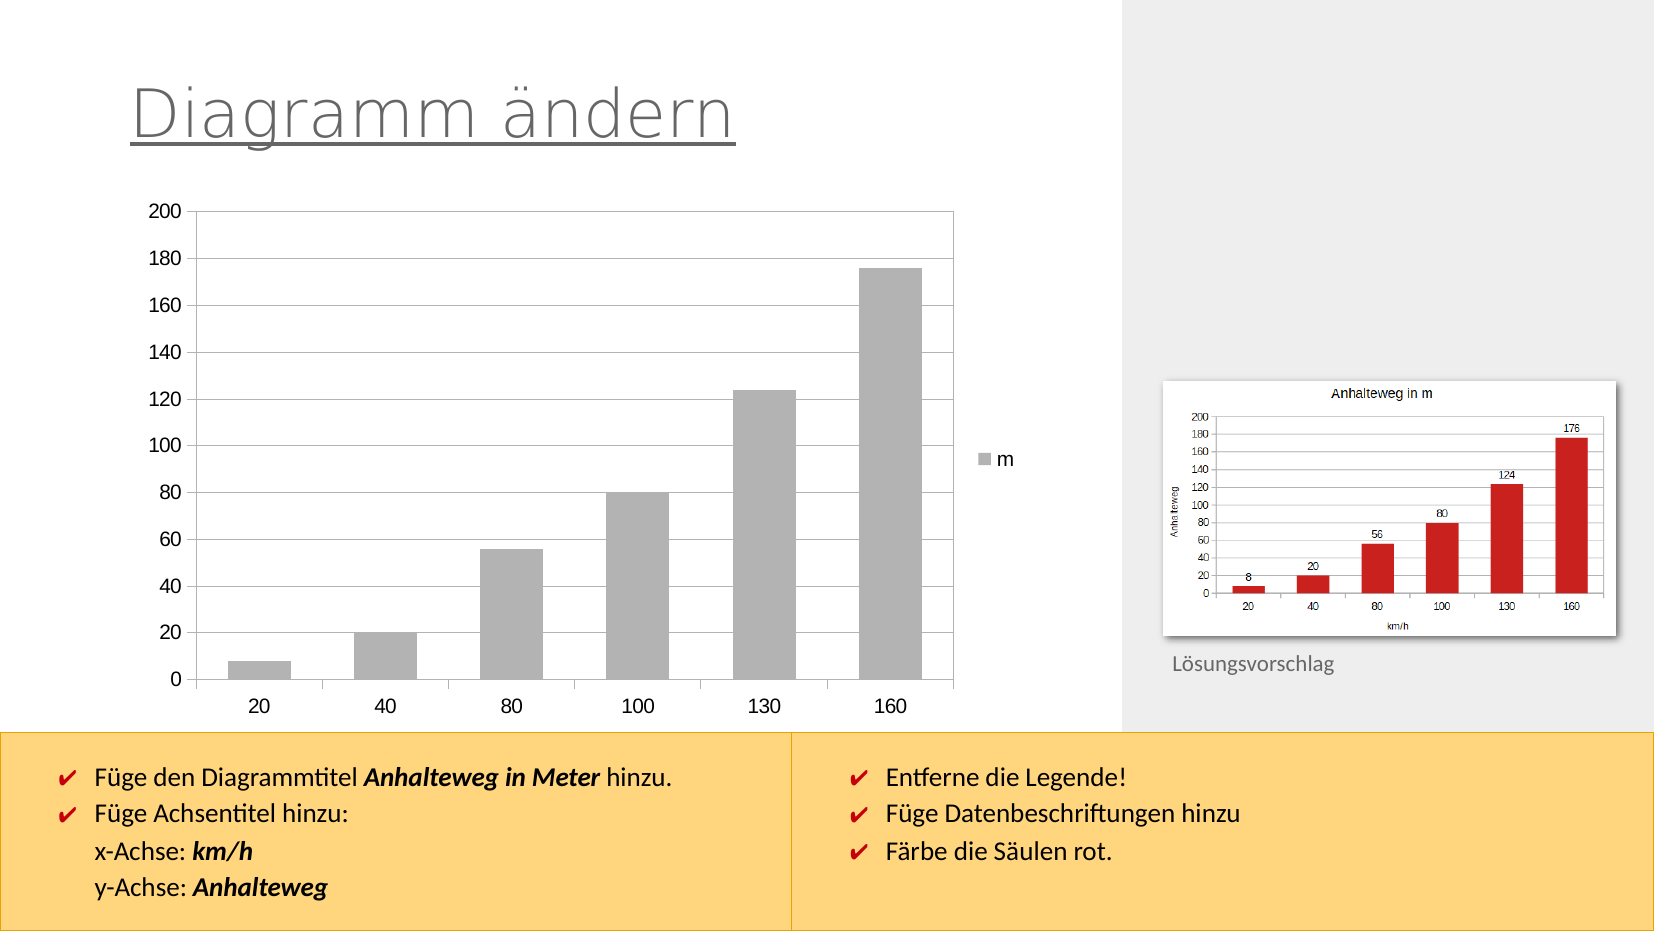

# Diagramm ändern
### Chart
| Category | m |
|---|---|
| 20 | 8.0 |
| 40 | 20.0 |
| 80 | 56.0 |
| 100 | 80.0 |
| 130 | 124.0 |
| 160 | 176.0 |
Lösungsvorschlag
Füge den Diagrammtitel Anhalteweg in Meter hinzu.
Füge Achsentitel hinzu:
x-Achse: km/h
y-Achse: Anhalteweg
Entferne die Legende!
Füge Datenbeschriftungen hinzu
Färbe die Säulen rot.